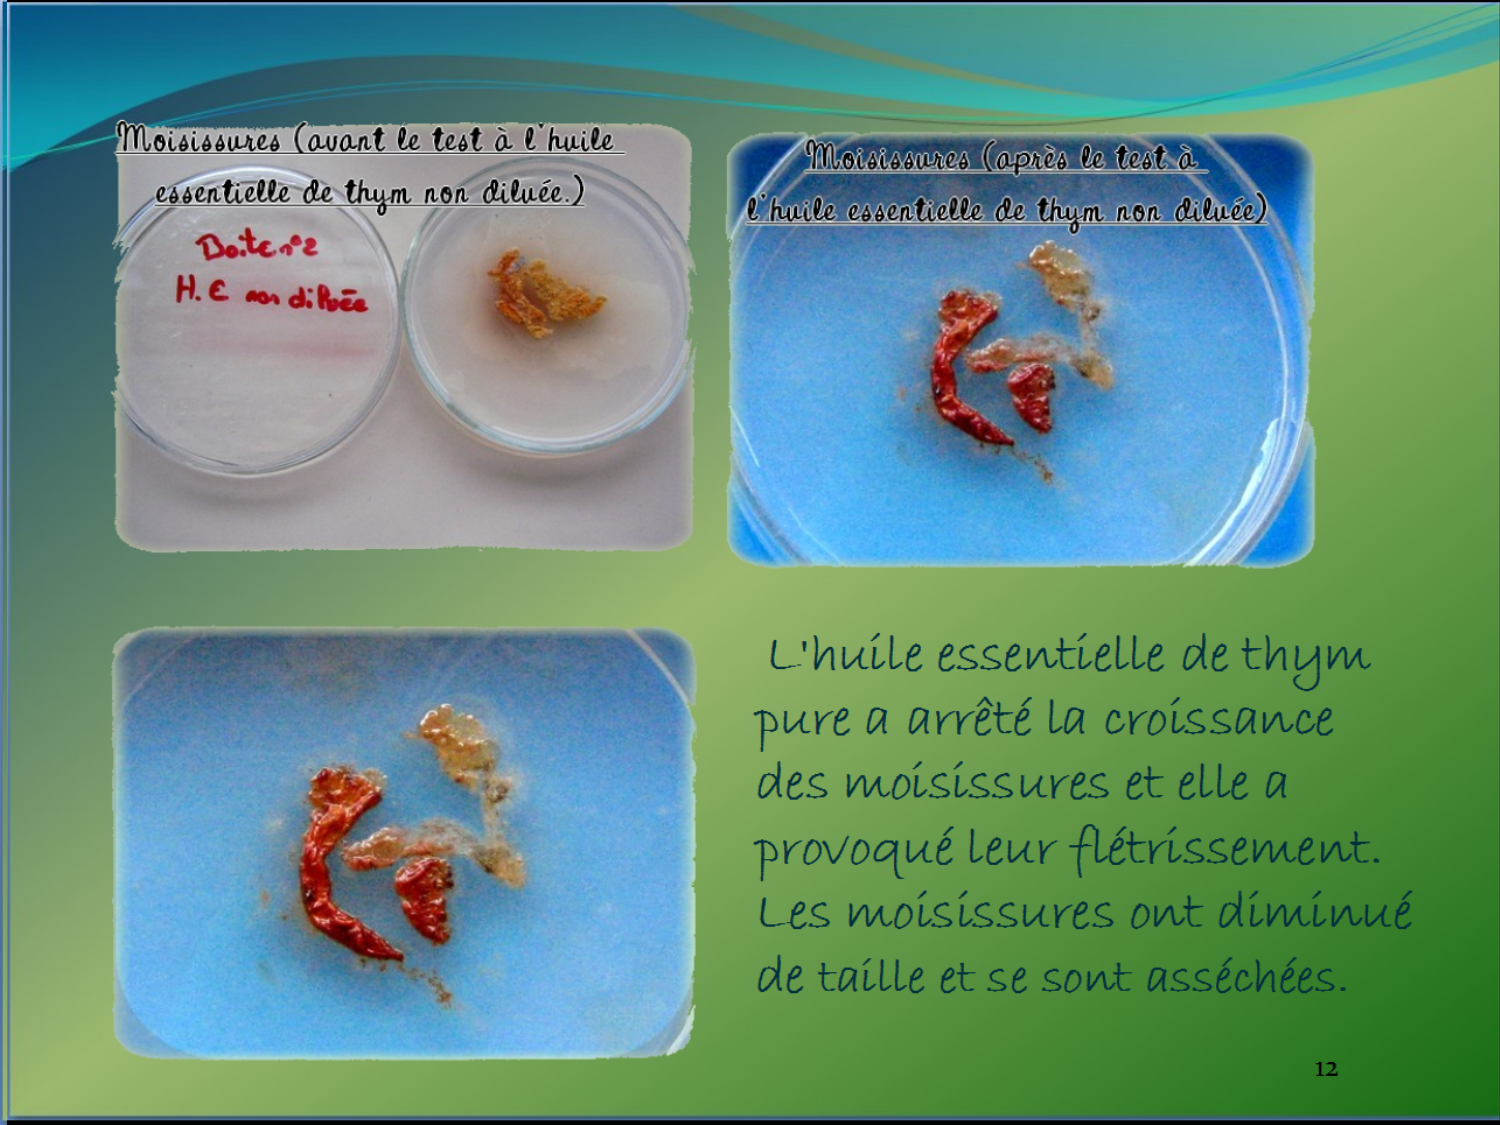

L'huile essentielle de thym pure a arrêté la croissance des moisissures et elle a provoqué leur flétrissement. Les moisissures ont diminué de taille et se sont asséchées.
12